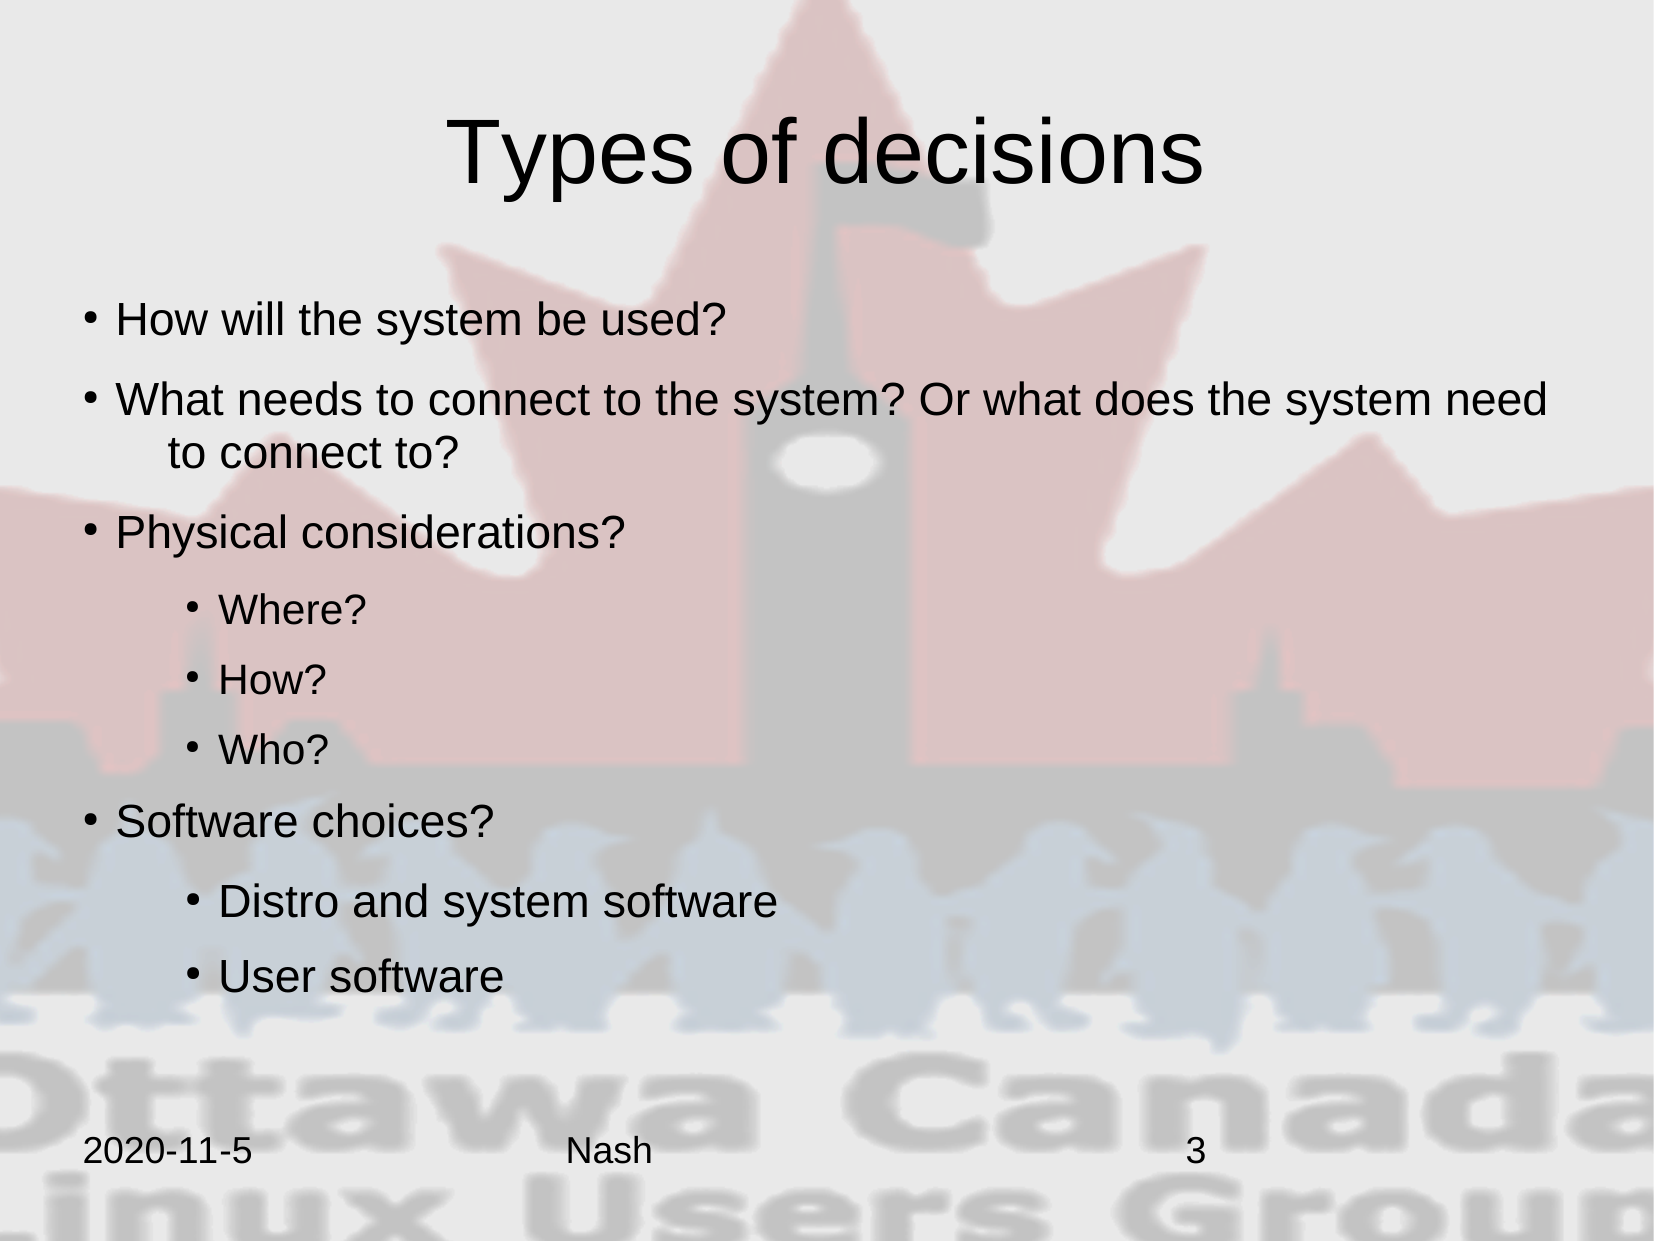

# Types of decisions
How will the system be used?
What needs to connect to the system? Or what does the system need to connect to?
Physical considerations?
Where?
How?
Who?
Software choices?
Distro and system software
User software
3